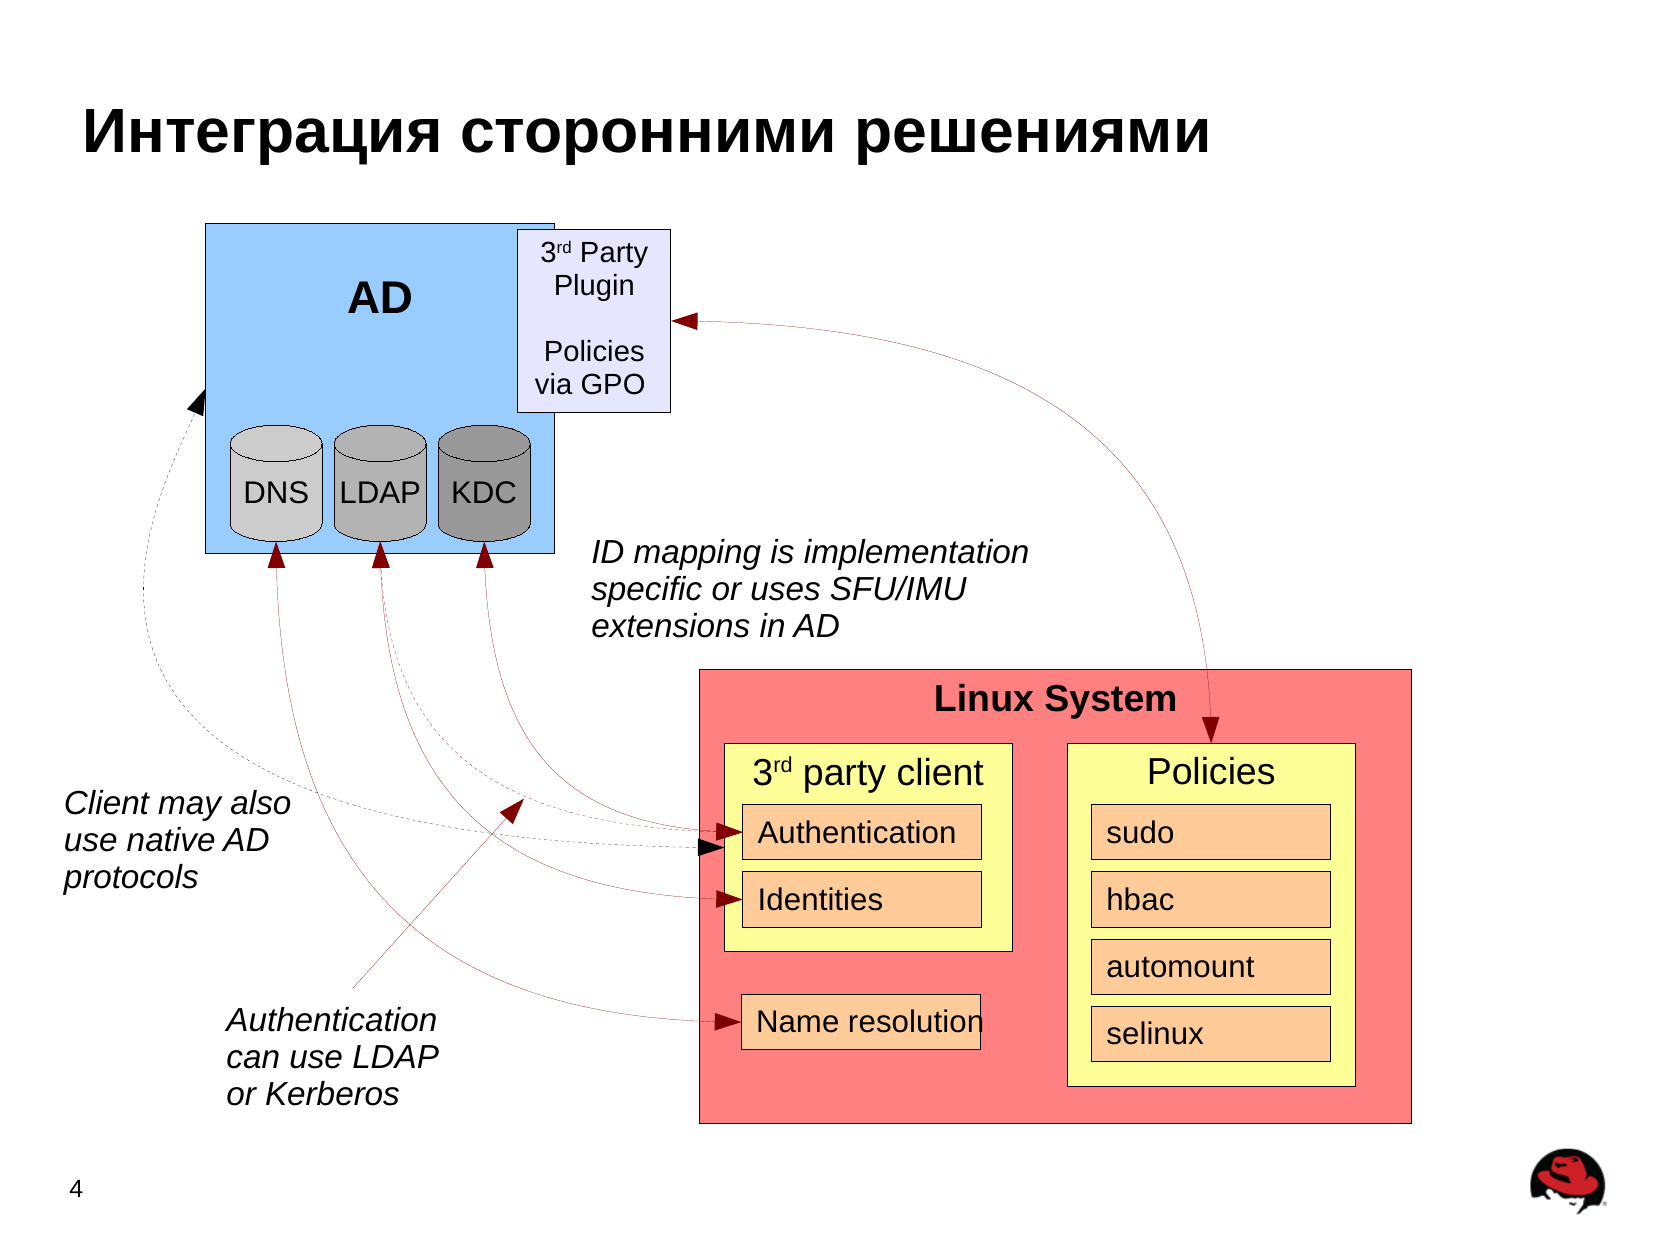

# Интеграция сторонними решениями
AD
3rd Party
Plugin
 Policies
via GPO
DNS
LDAP
KDC
ID mapping is implementation specific or uses SFU/IMU extensions in AD
Linux System
3rd party client
Policies
Client may also use native AD protocols
Authentication
sudo
Identities
hbac
automount
Authentication can use LDAP or Kerberos
Name resolution
selinux